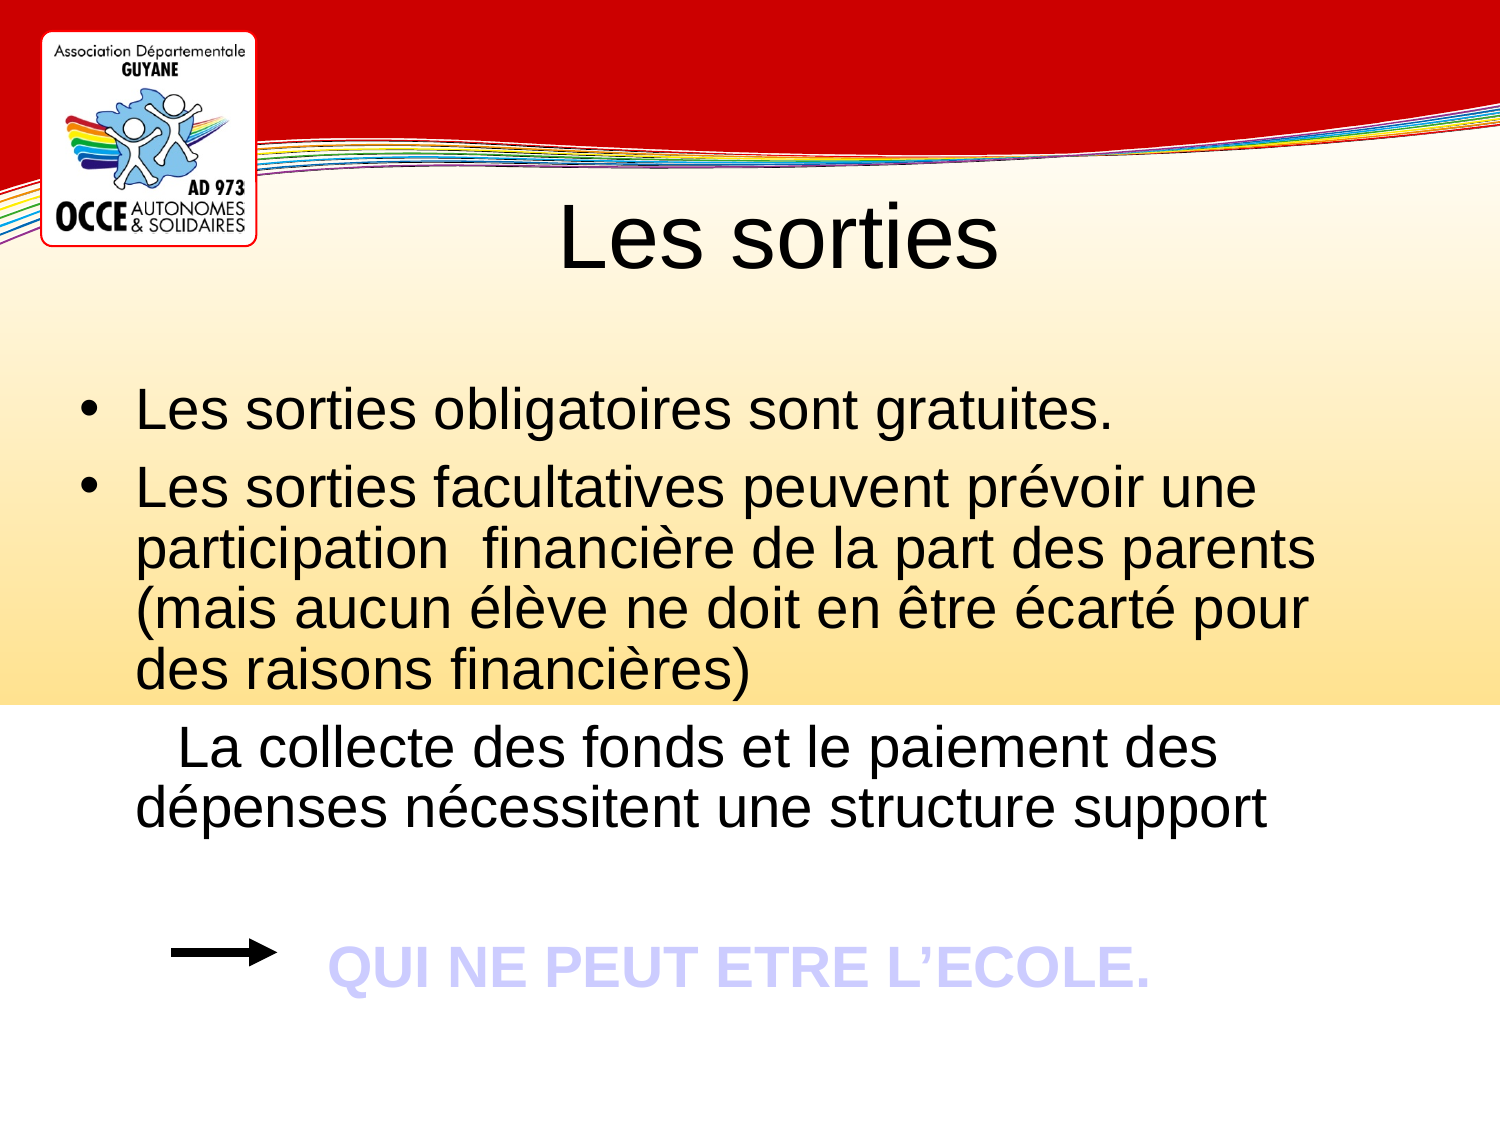

# Les sorties
Les sorties obligatoires sont gratuites.
Les sorties facultatives peuvent prévoir une participation financière de la part des parents (mais aucun élève ne doit en être écarté pour des raisons financières)
 La collecte des fonds et le paiement des dépenses nécessitent une structure support
QUI NE PEUT ETRE L’ECOLE.